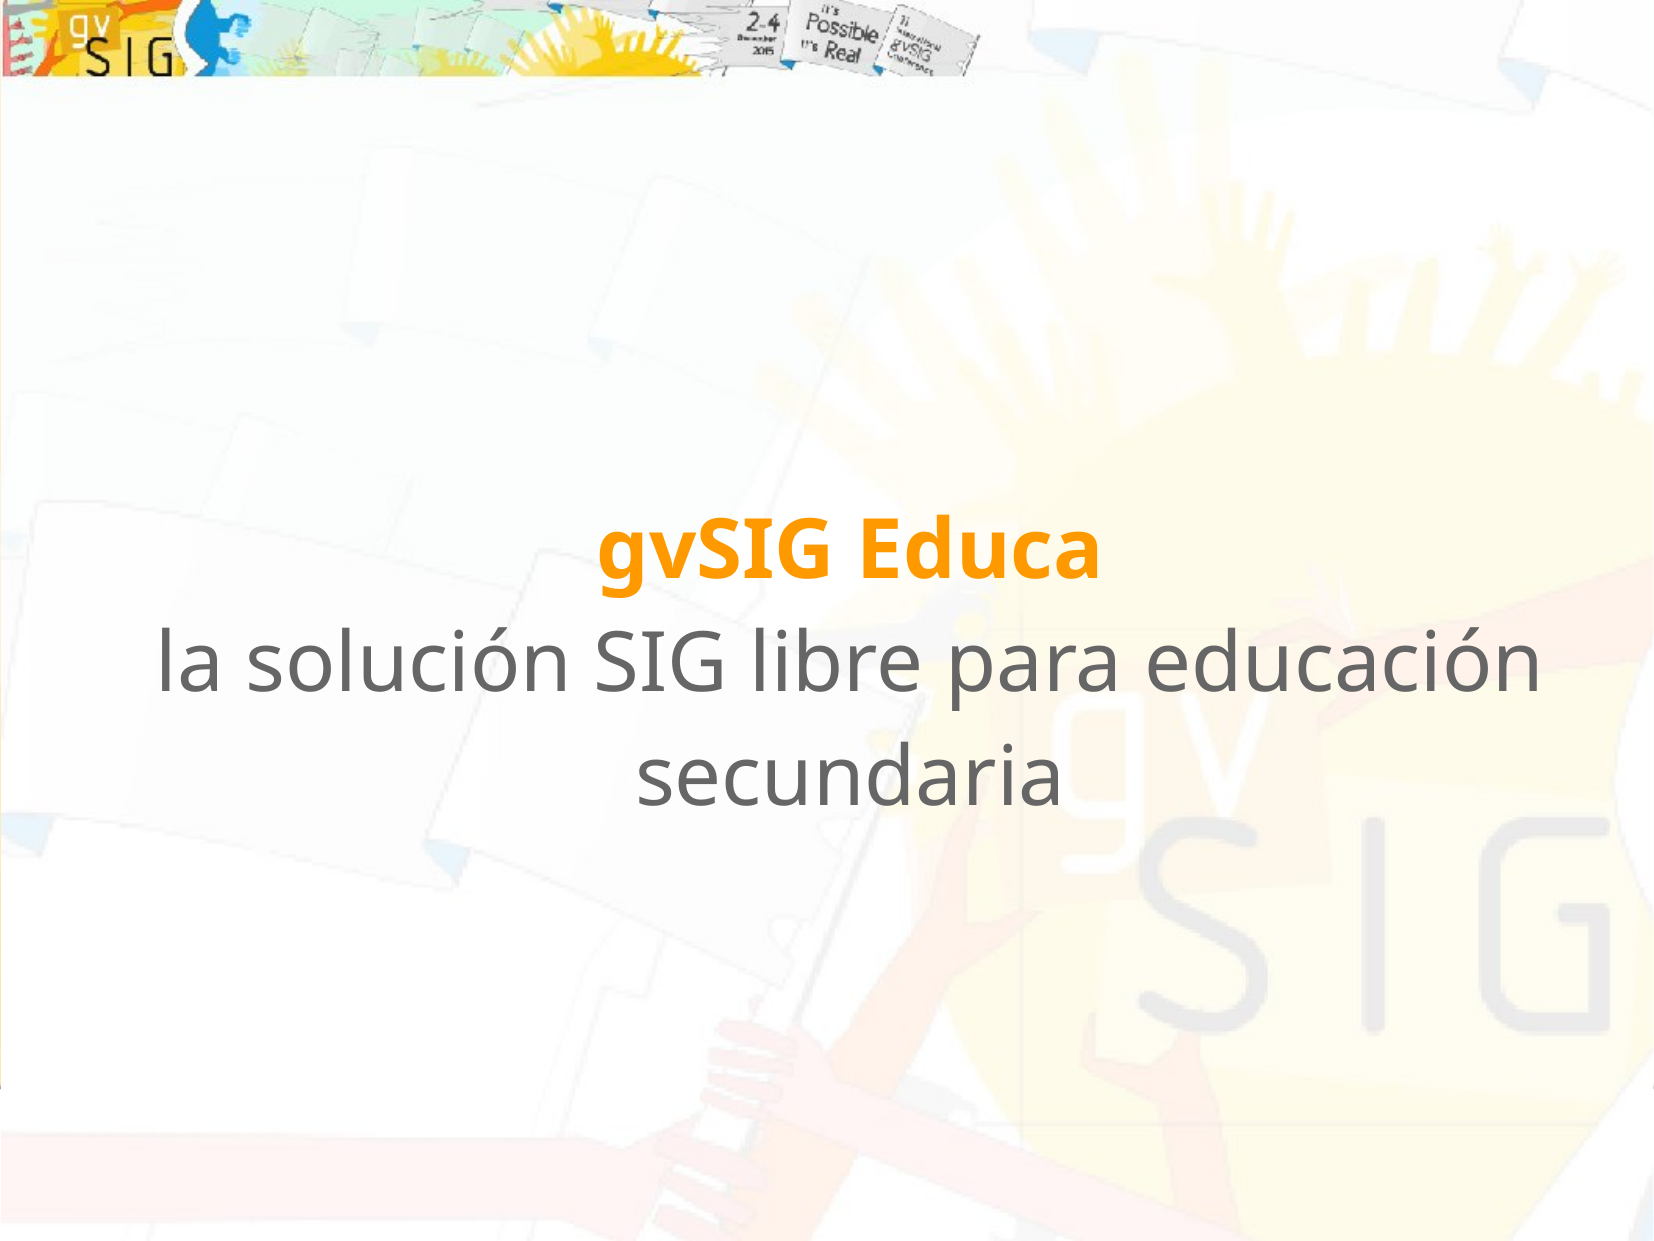

# gvSIG Educa la solución SIG libre para educación secundaria